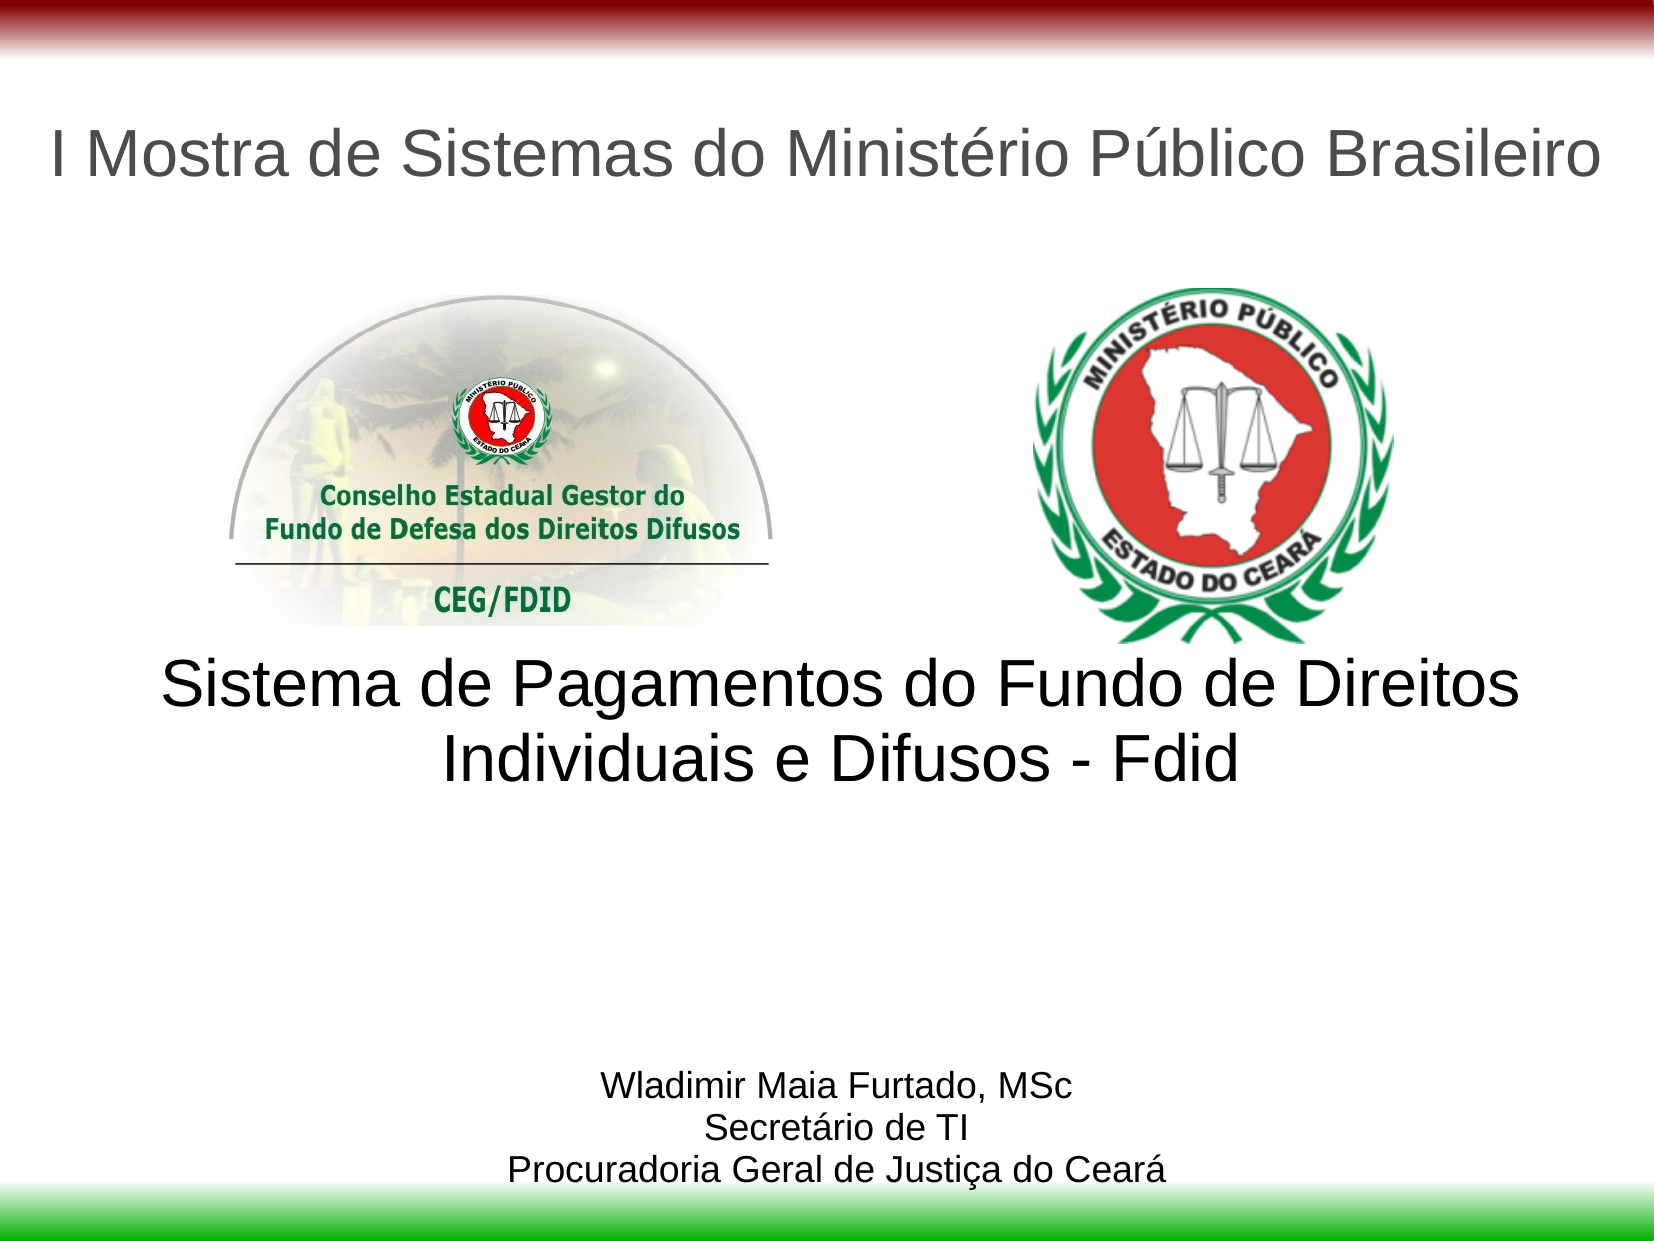

# I Mostra de Sistemas do Ministério Público Brasileiro
Sistema de Pagamentos do Fundo de Direitos Individuais e Difusos - Fdid
Wladimir Maia Furtado, MSc
Secretário de TI
Procuradoria Geral de Justiça do Ceará